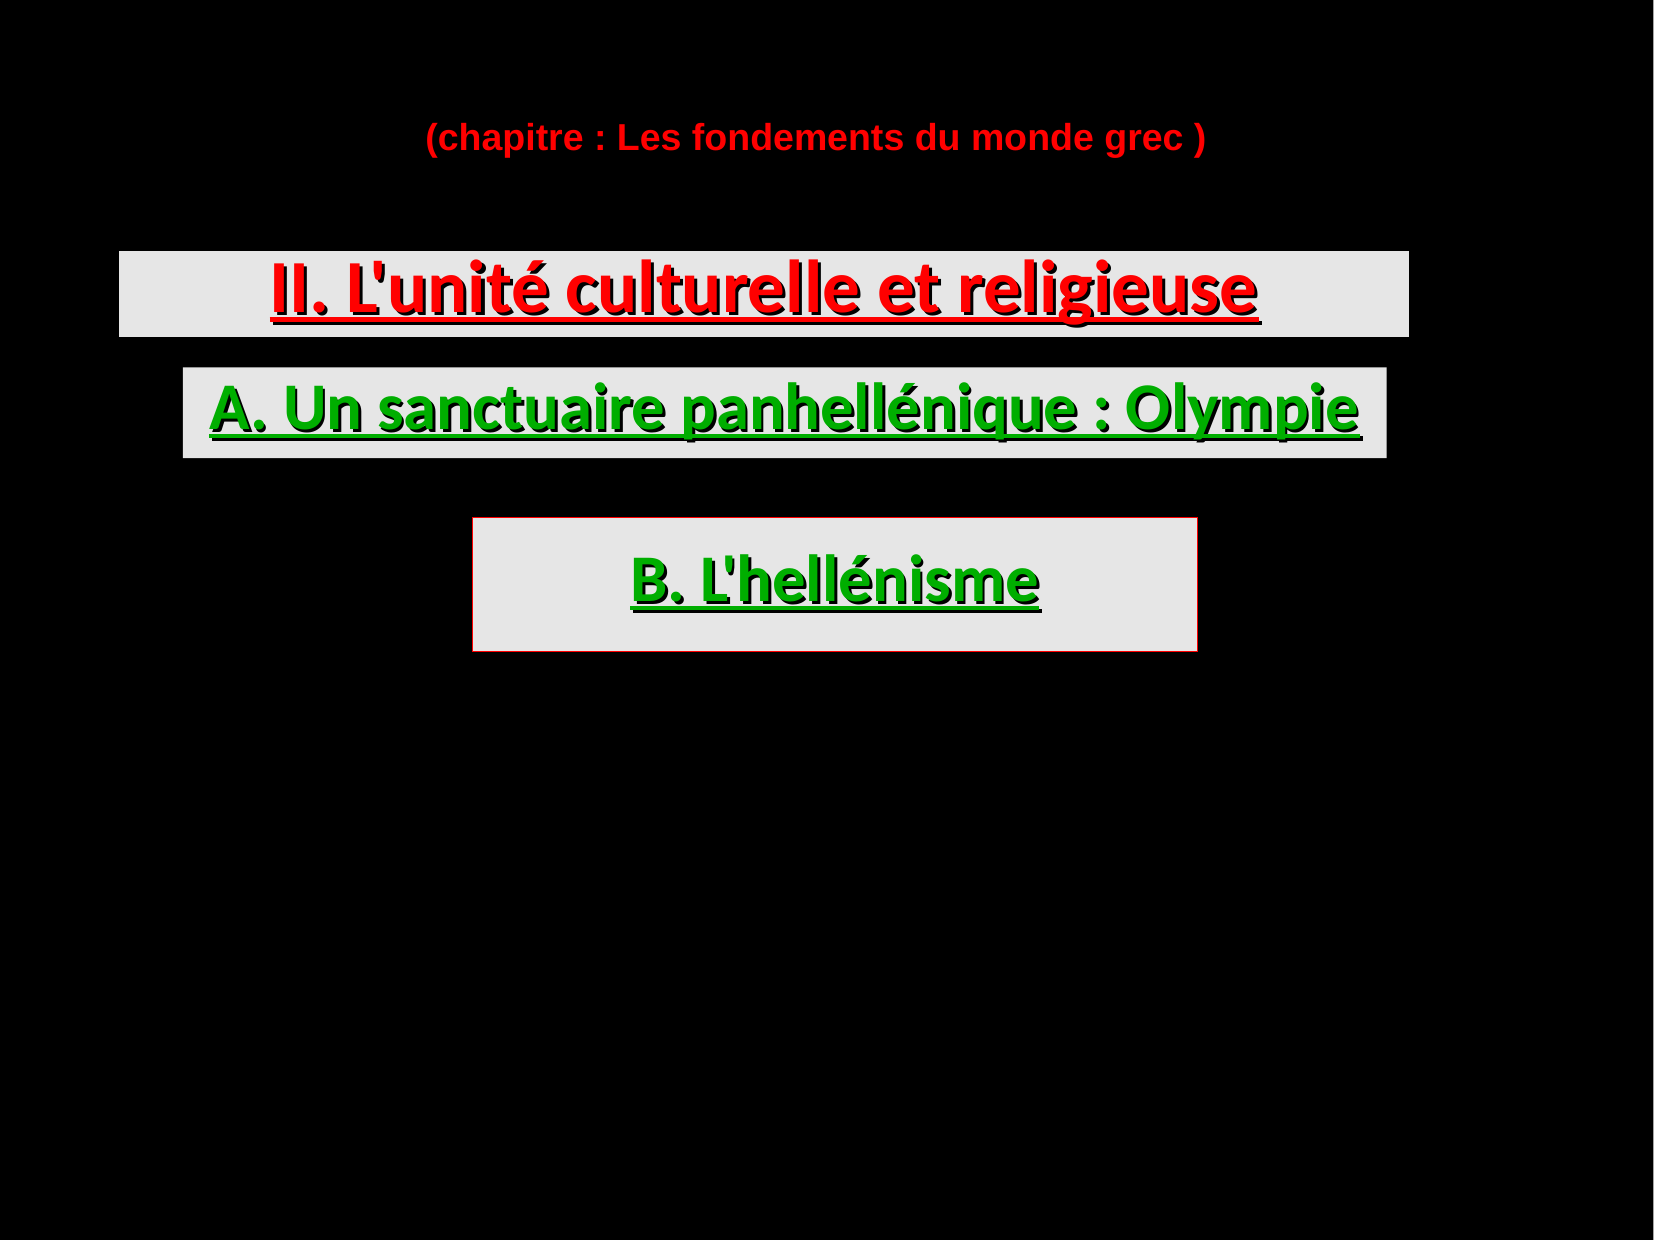

(chapitre : Les fondements du monde grec )
II. L'unité culturelle et religieuse
A. Un sanctuaire panhellénique : Olympie
B. L'hellénisme